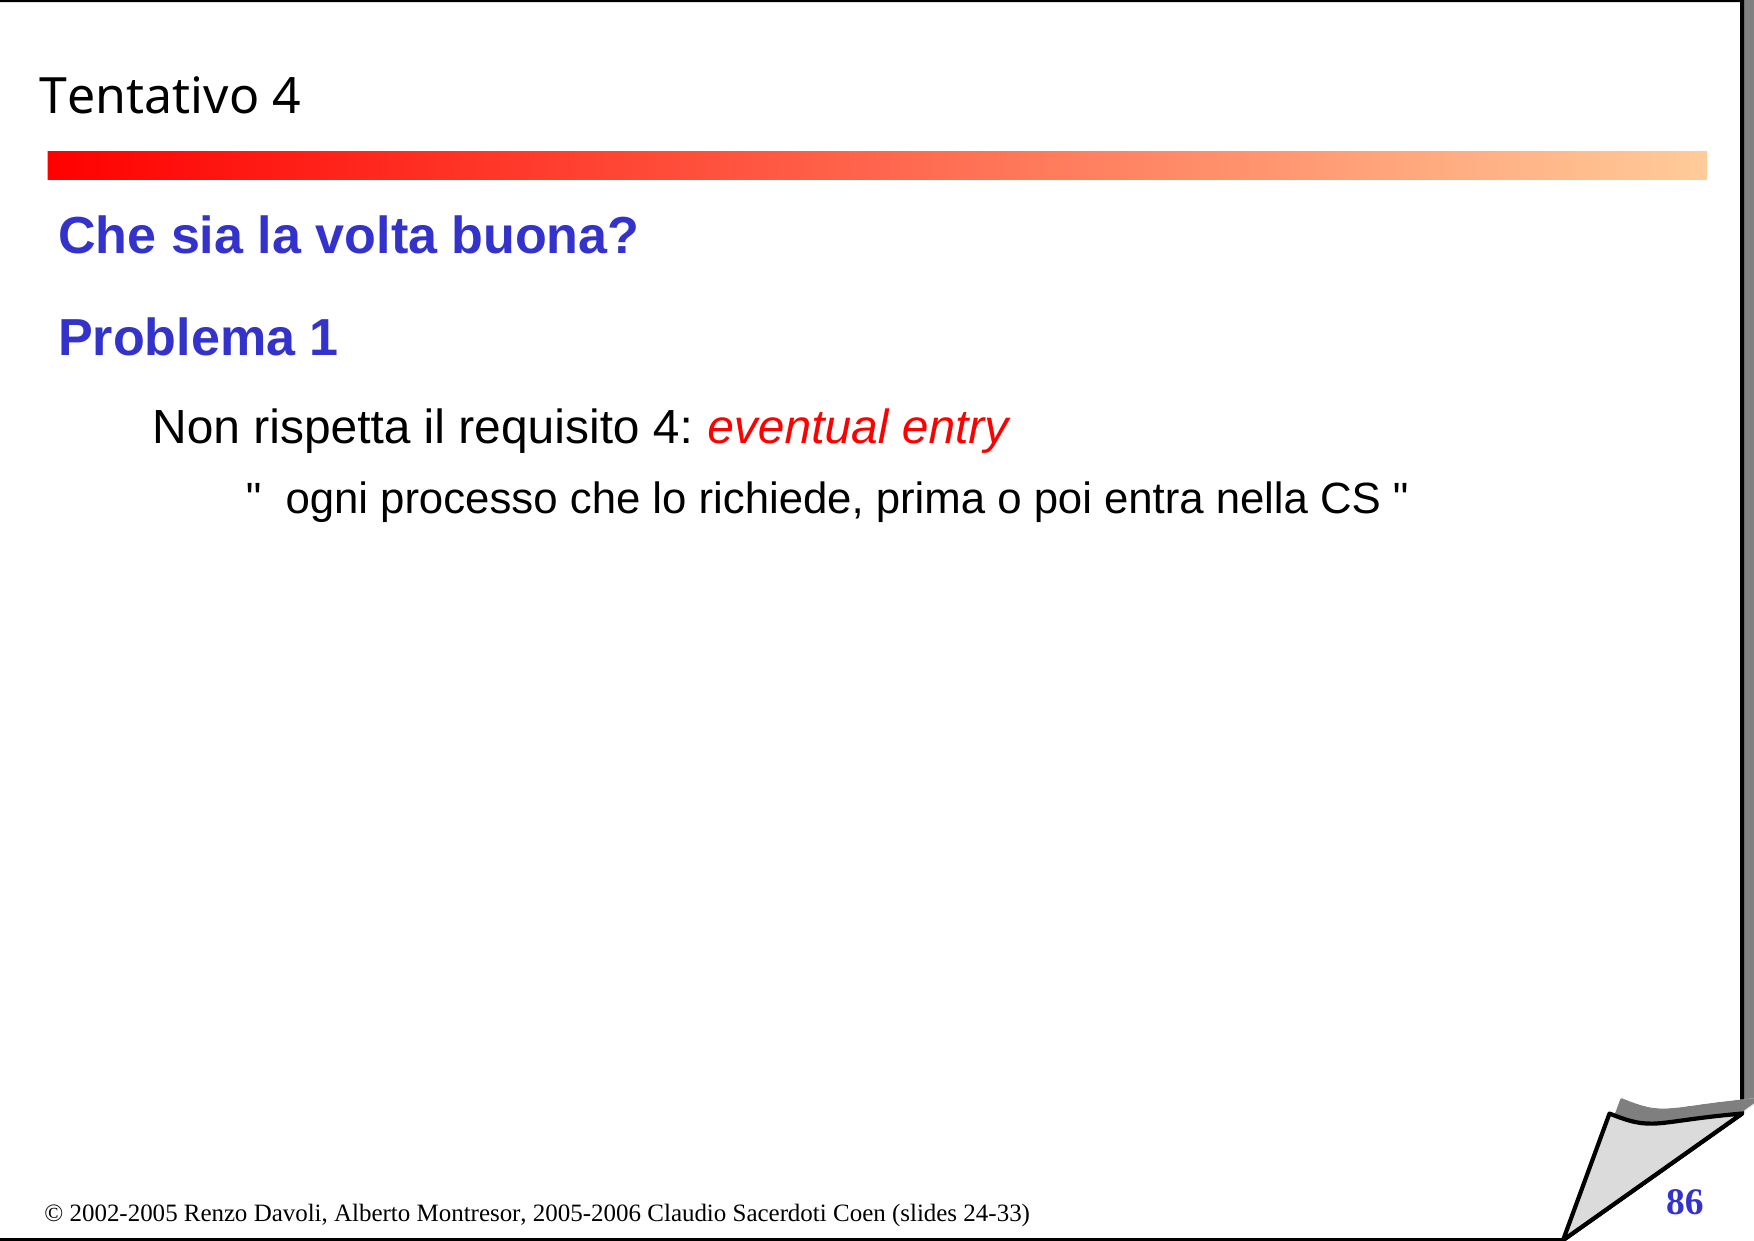

# Tentativo 4
Che sia la volta buona?
Problema 1
Non rispetta il requisito 4: eventual entry
" ogni processo che lo richiede, prima o poi entra nella CS "